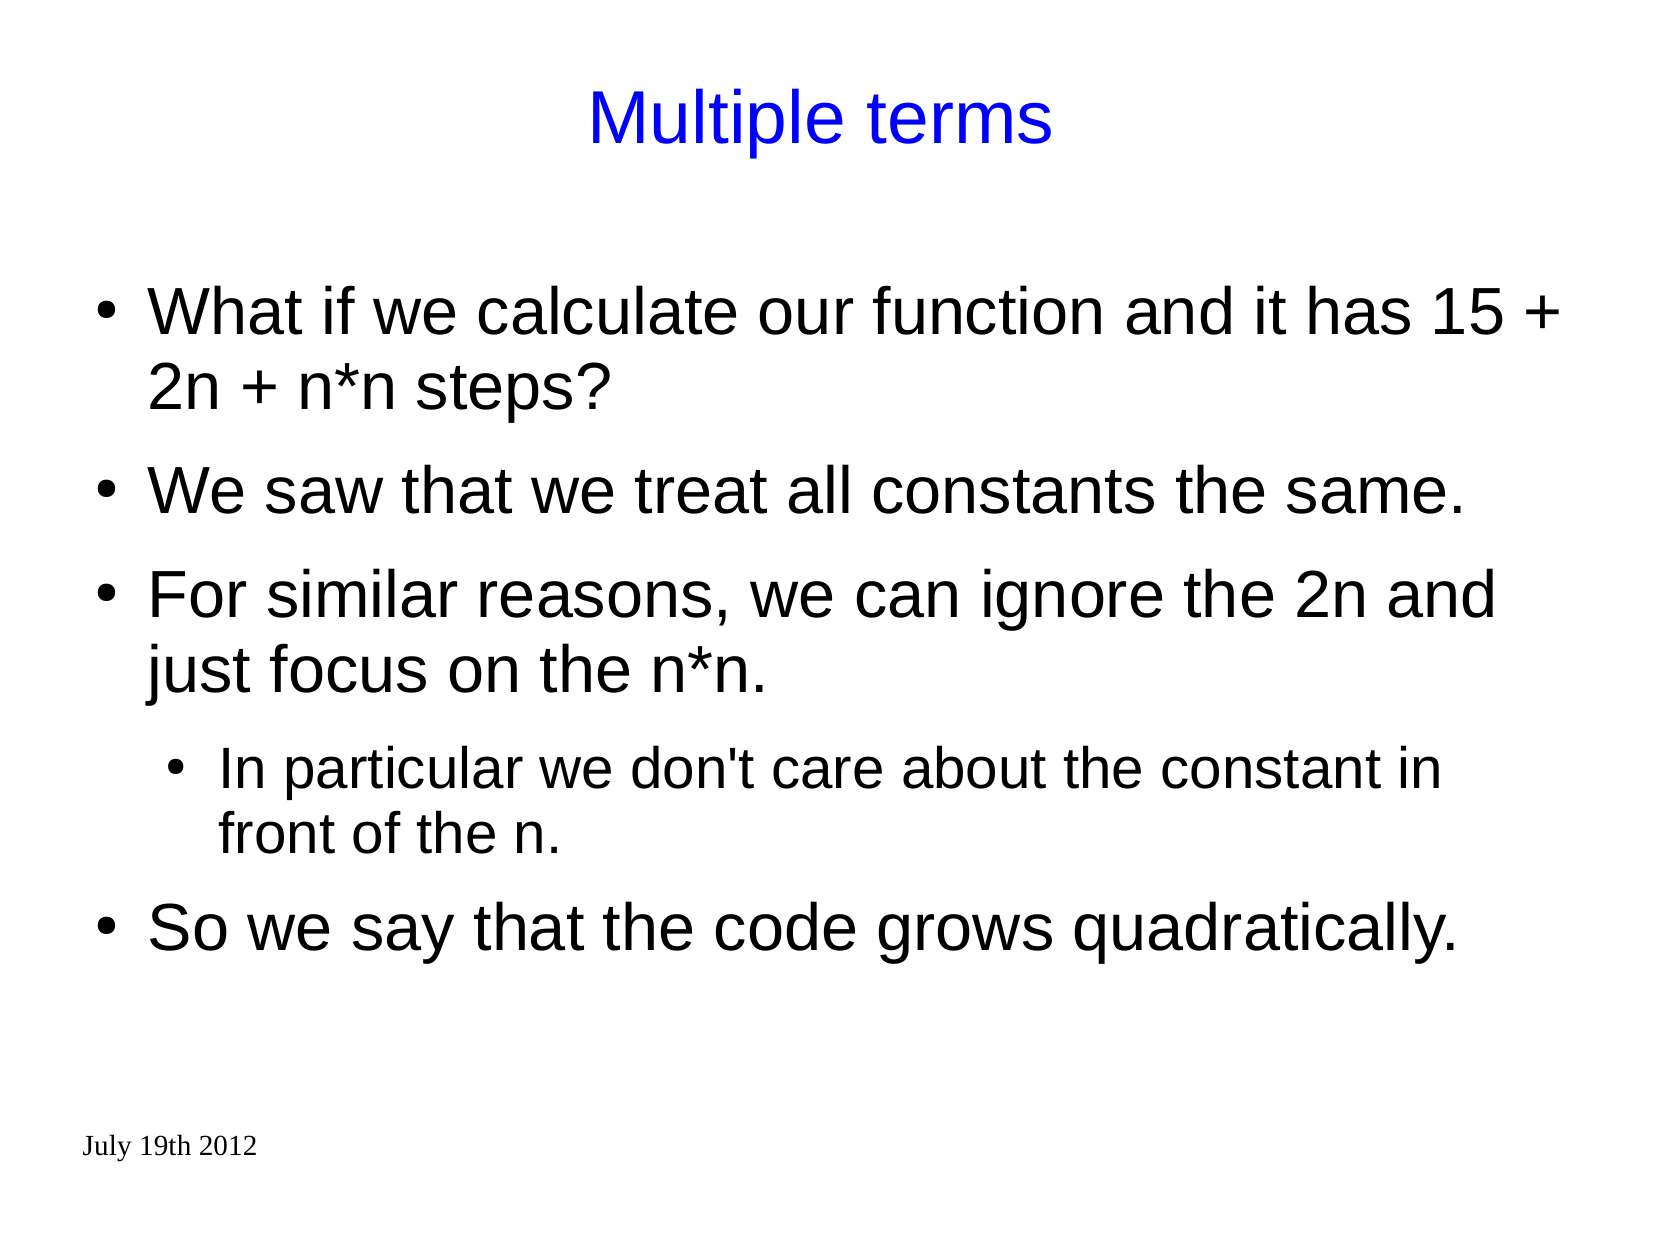

# Multiple terms
What if we calculate our function and it has 15 + 2n + n*n steps?
We saw that we treat all constants the same.
For similar reasons, we can ignore the 2n and just focus on the n*n.
In particular we don't care about the constant in front of the n.
So we say that the code grows quadratically.
July 19th 2012